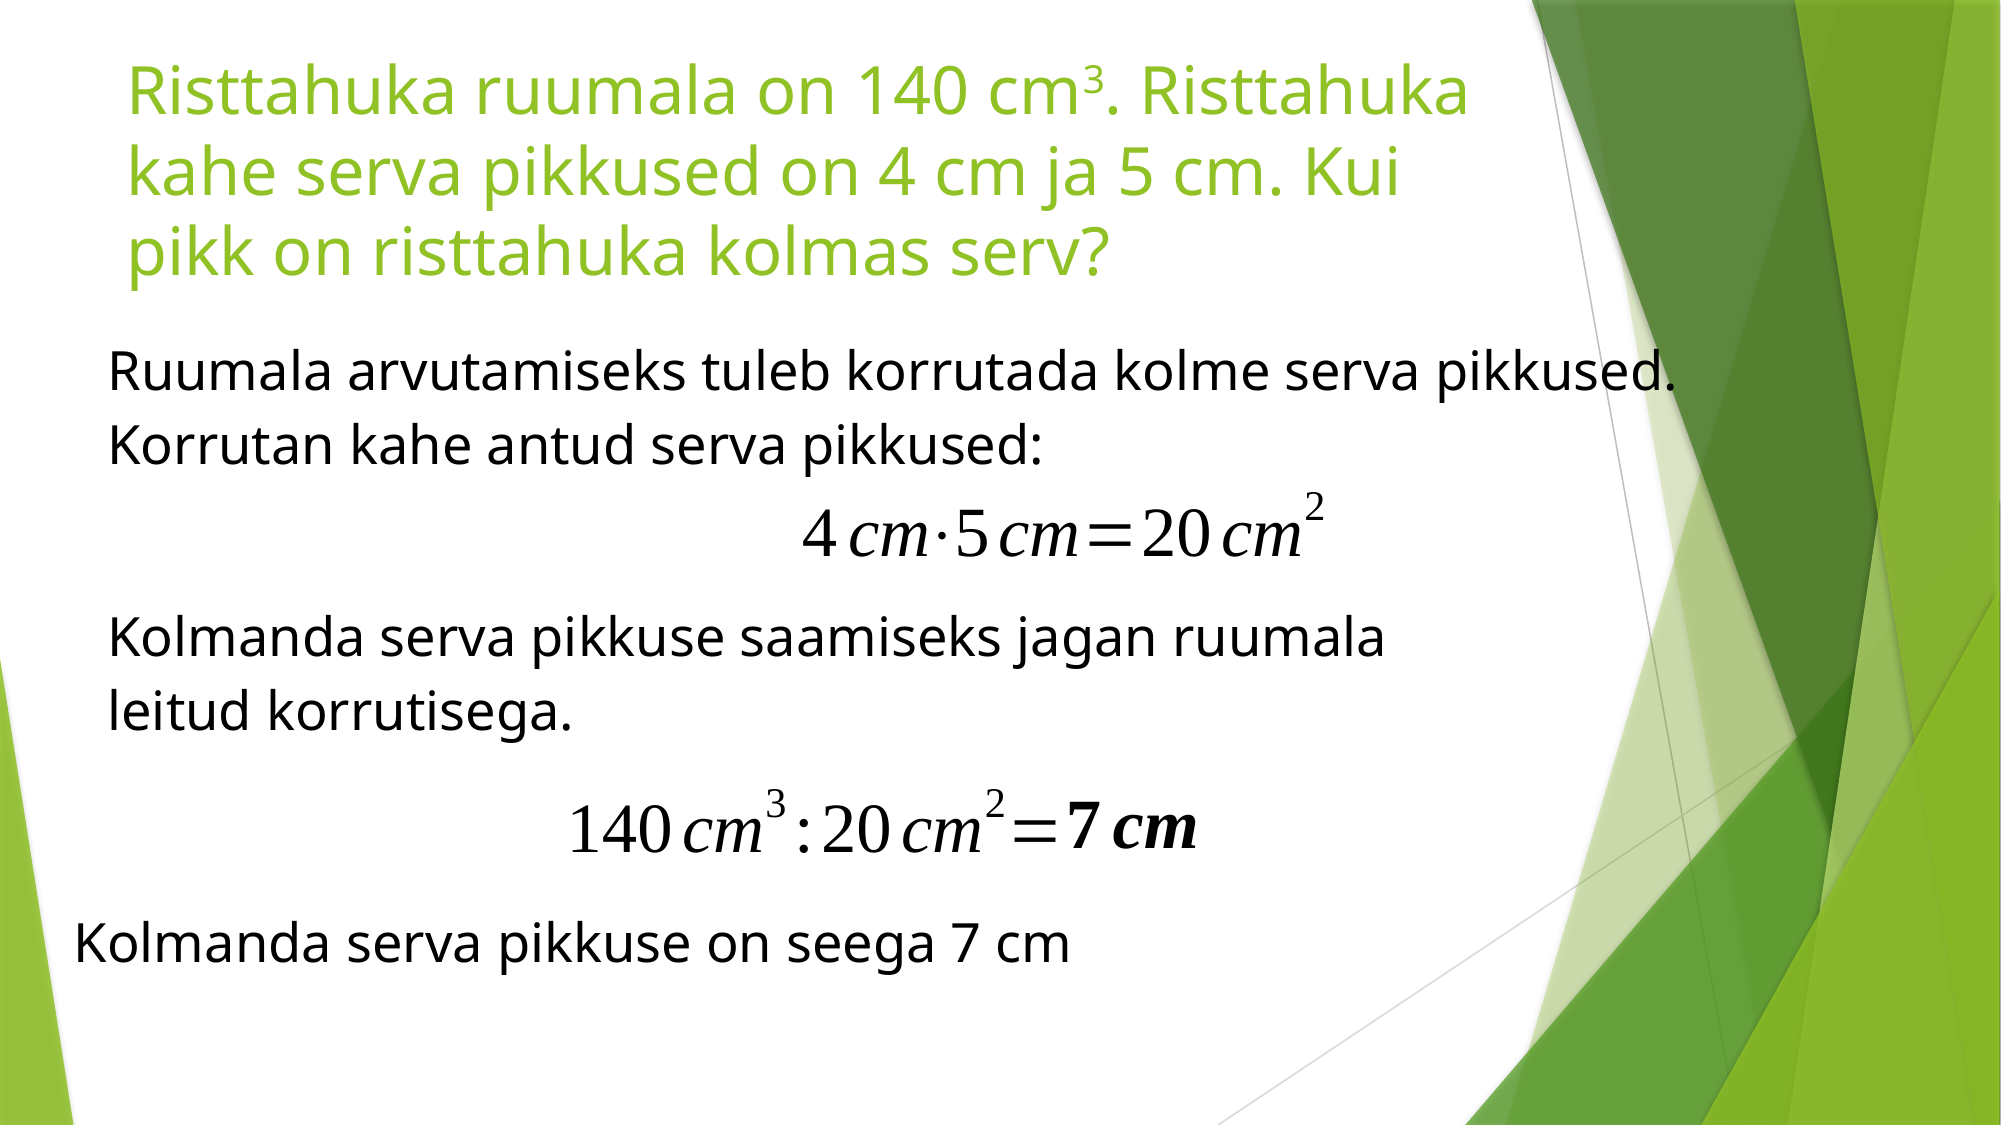

# Risttahuka ruumala on 140 cm3. Risttahuka kahe serva pikkused on 4 cm ja 5 cm. Kui pikk on risttahuka kolmas serv?
Ruumala arvutamiseks tuleb korrutada kolme serva pikkused.
Korrutan kahe antud serva pikkused:
Kolmanda serva pikkuse saamiseks jagan ruumala
leitud korrutisega.
Kolmanda serva pikkuse on seega 7 cm